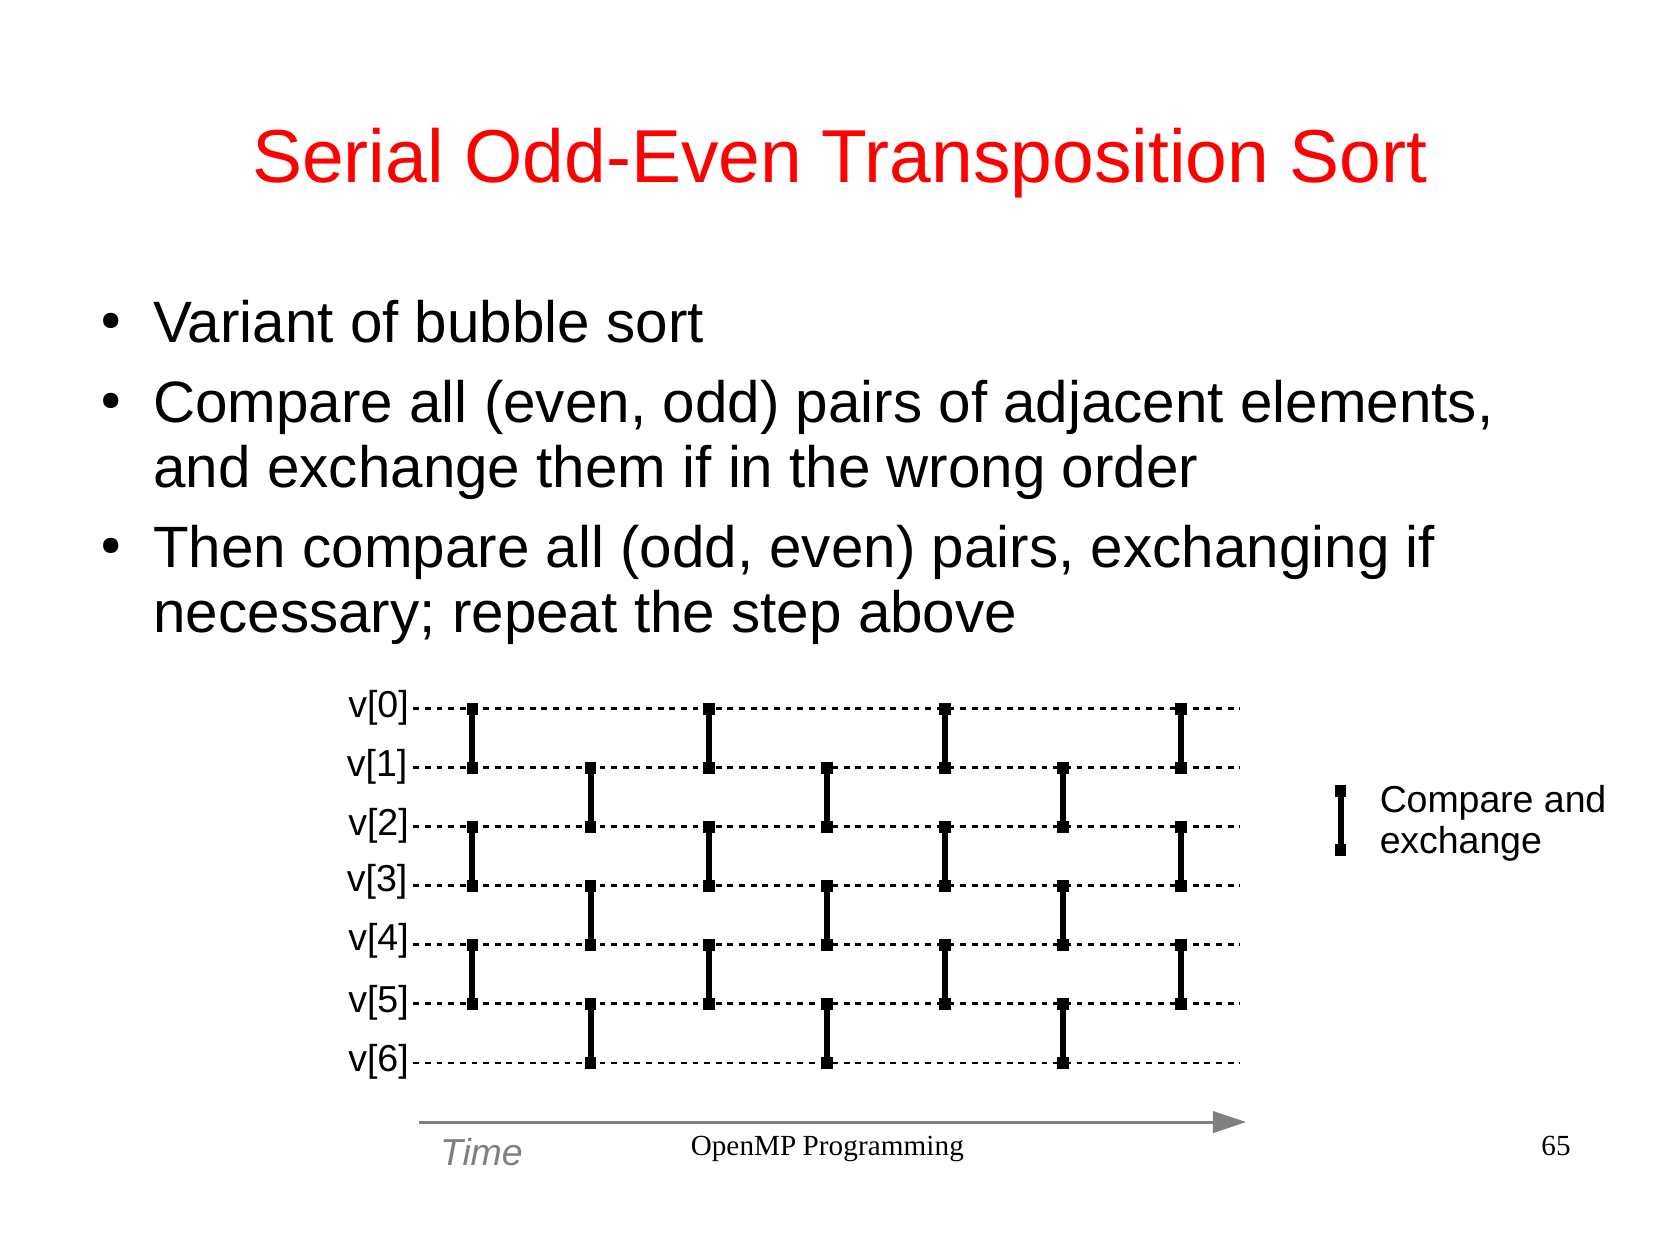

# Serial Odd-Even Transposition Sort
Variant of bubble sort
Compare all (even, odd) pairs of adjacent elements, and exchange them if in the wrong order
Then compare all (odd, even) pairs, exchanging if necessary; repeat the step above
v[0]
v[1]
Compare and
exchange
v[2]
v[3]
v[4]
v[5]
v[6]
Time
OpenMP Programming
65